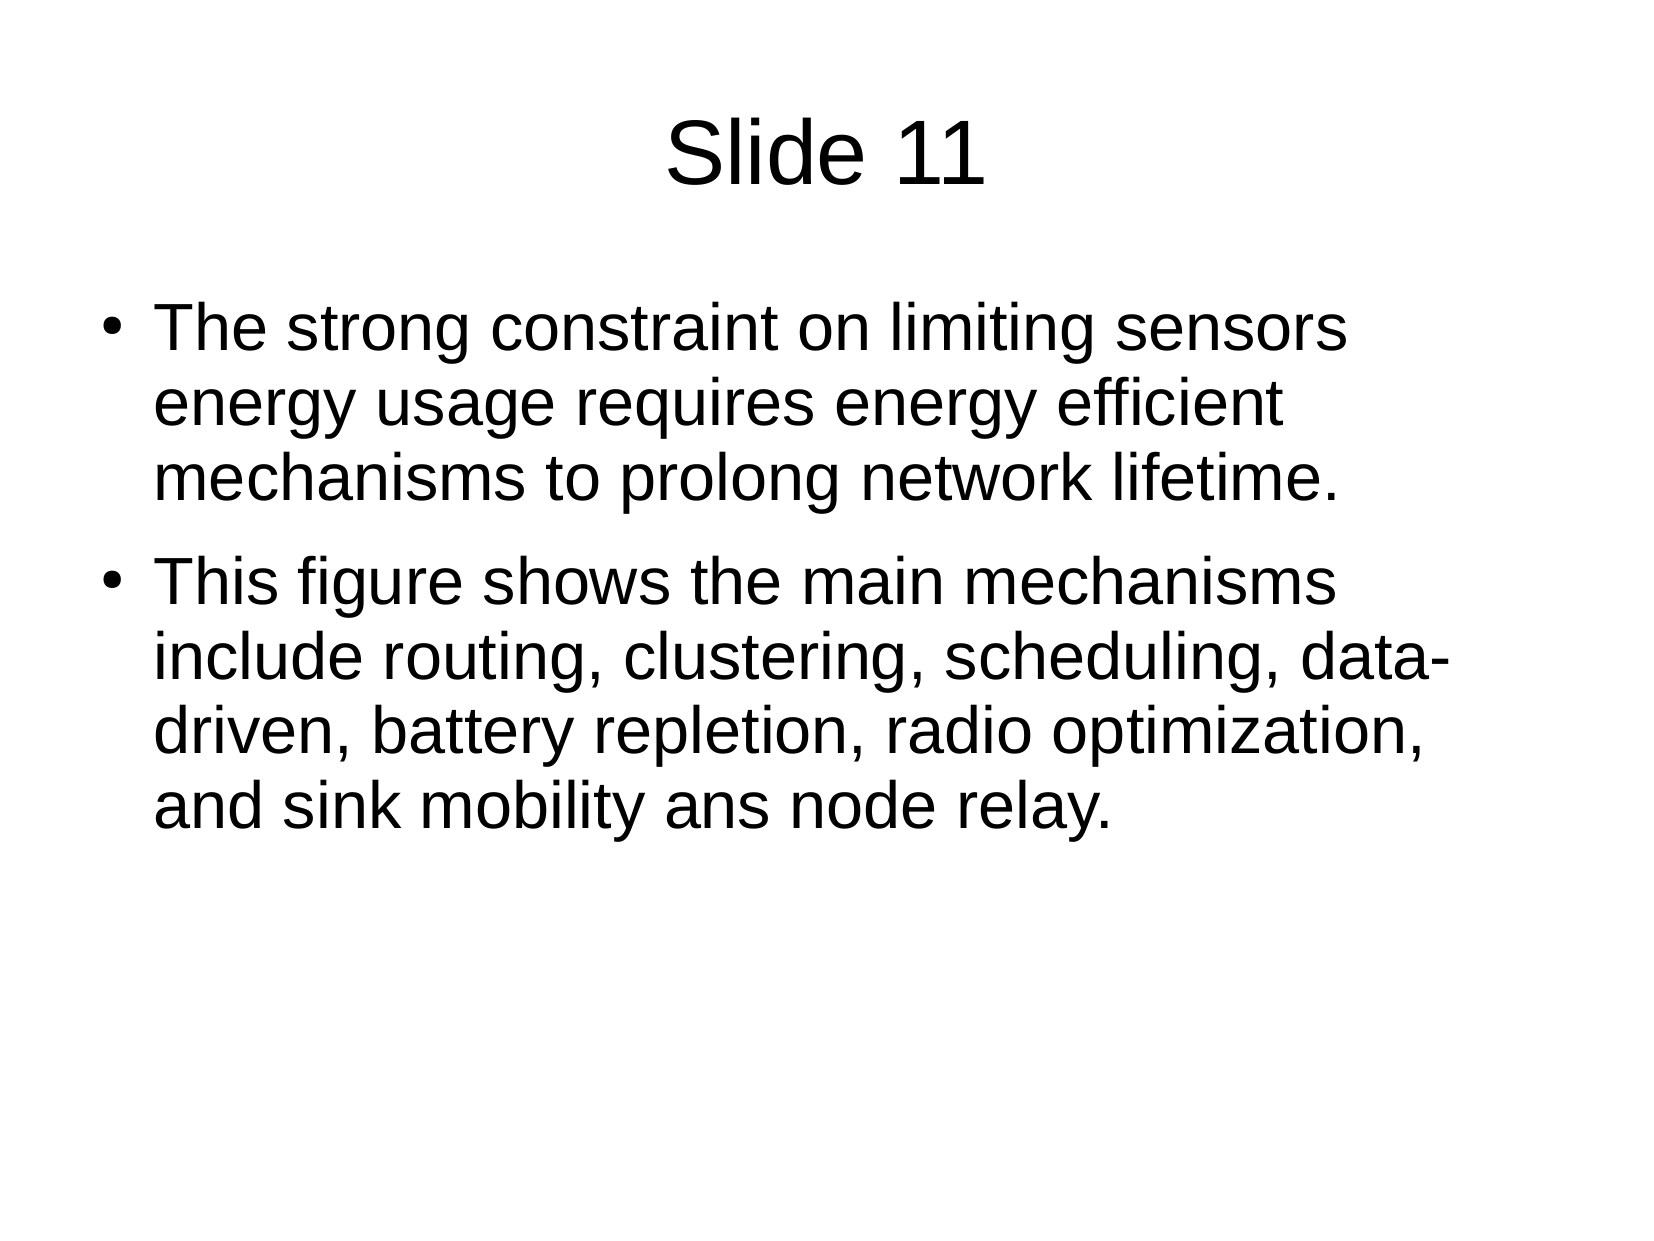

# Slide 11
The strong constraint on limiting sensors energy usage requires energy efficient mechanisms to prolong network lifetime.
This figure shows the main mechanisms include routing, clustering, scheduling, data-driven, battery repletion, radio optimization, and sink mobility ans node relay.